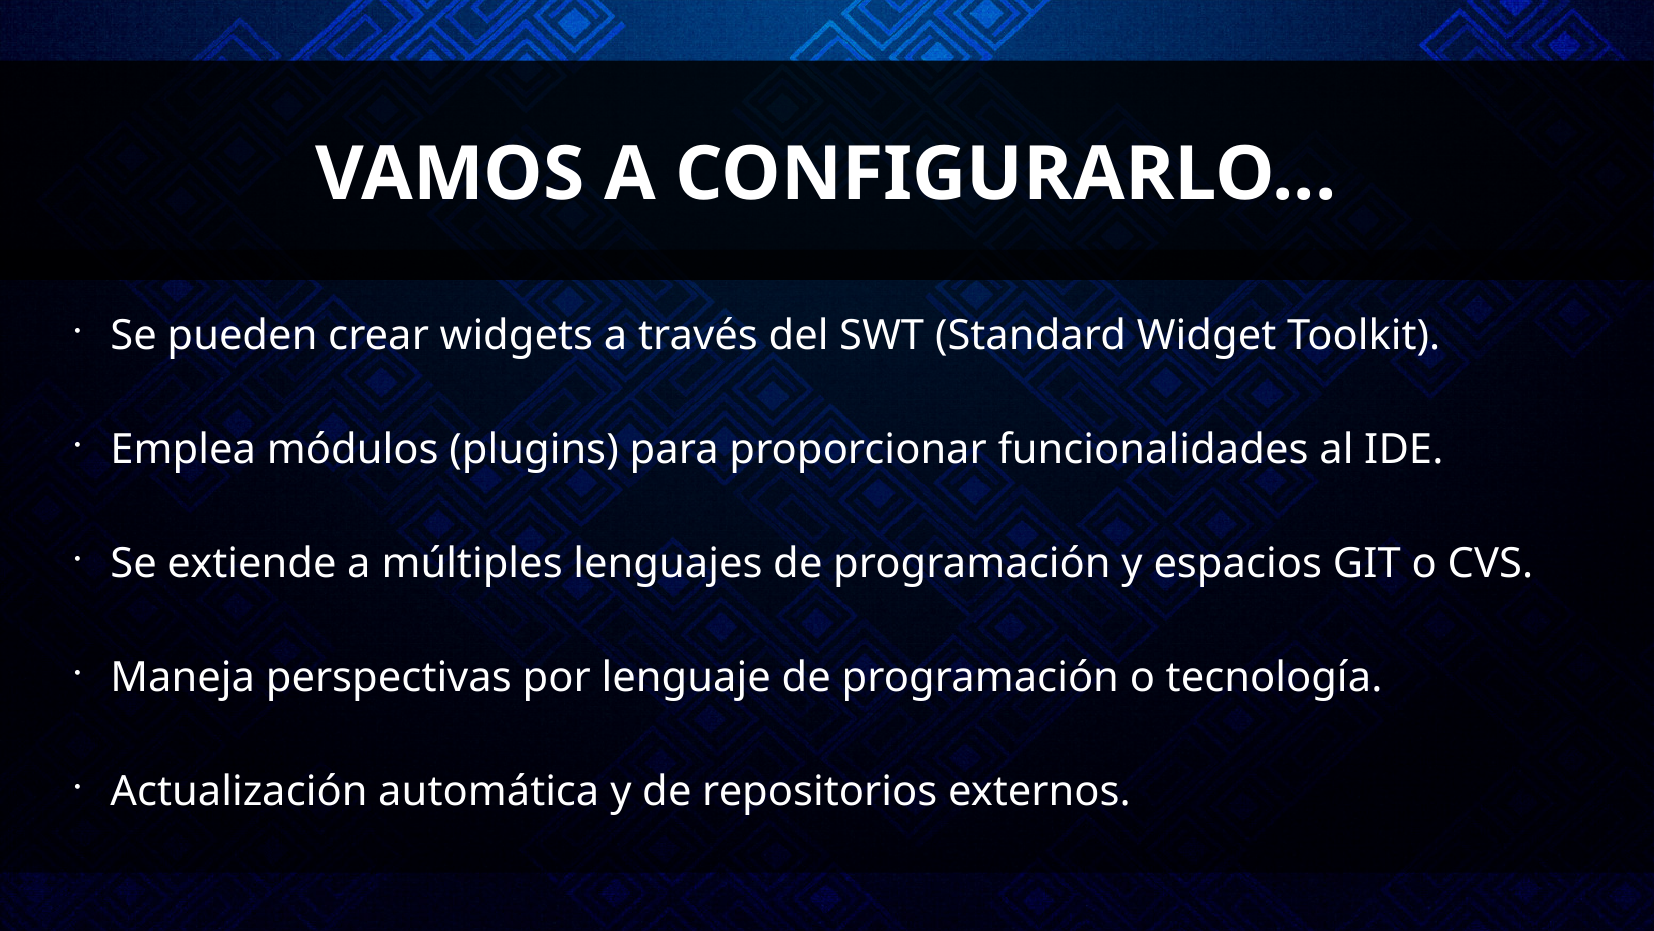

VAMOS A CONFIGURARLO...
Se pueden crear widgets a través del SWT (Standard Widget Toolkit).
Emplea módulos (plugins) para proporcionar funcionalidades al IDE.
Se extiende a múltiples lenguajes de programación y espacios GIT o CVS.
Maneja perspectivas por lenguaje de programación o tecnología.
Actualización automática y de repositorios externos.